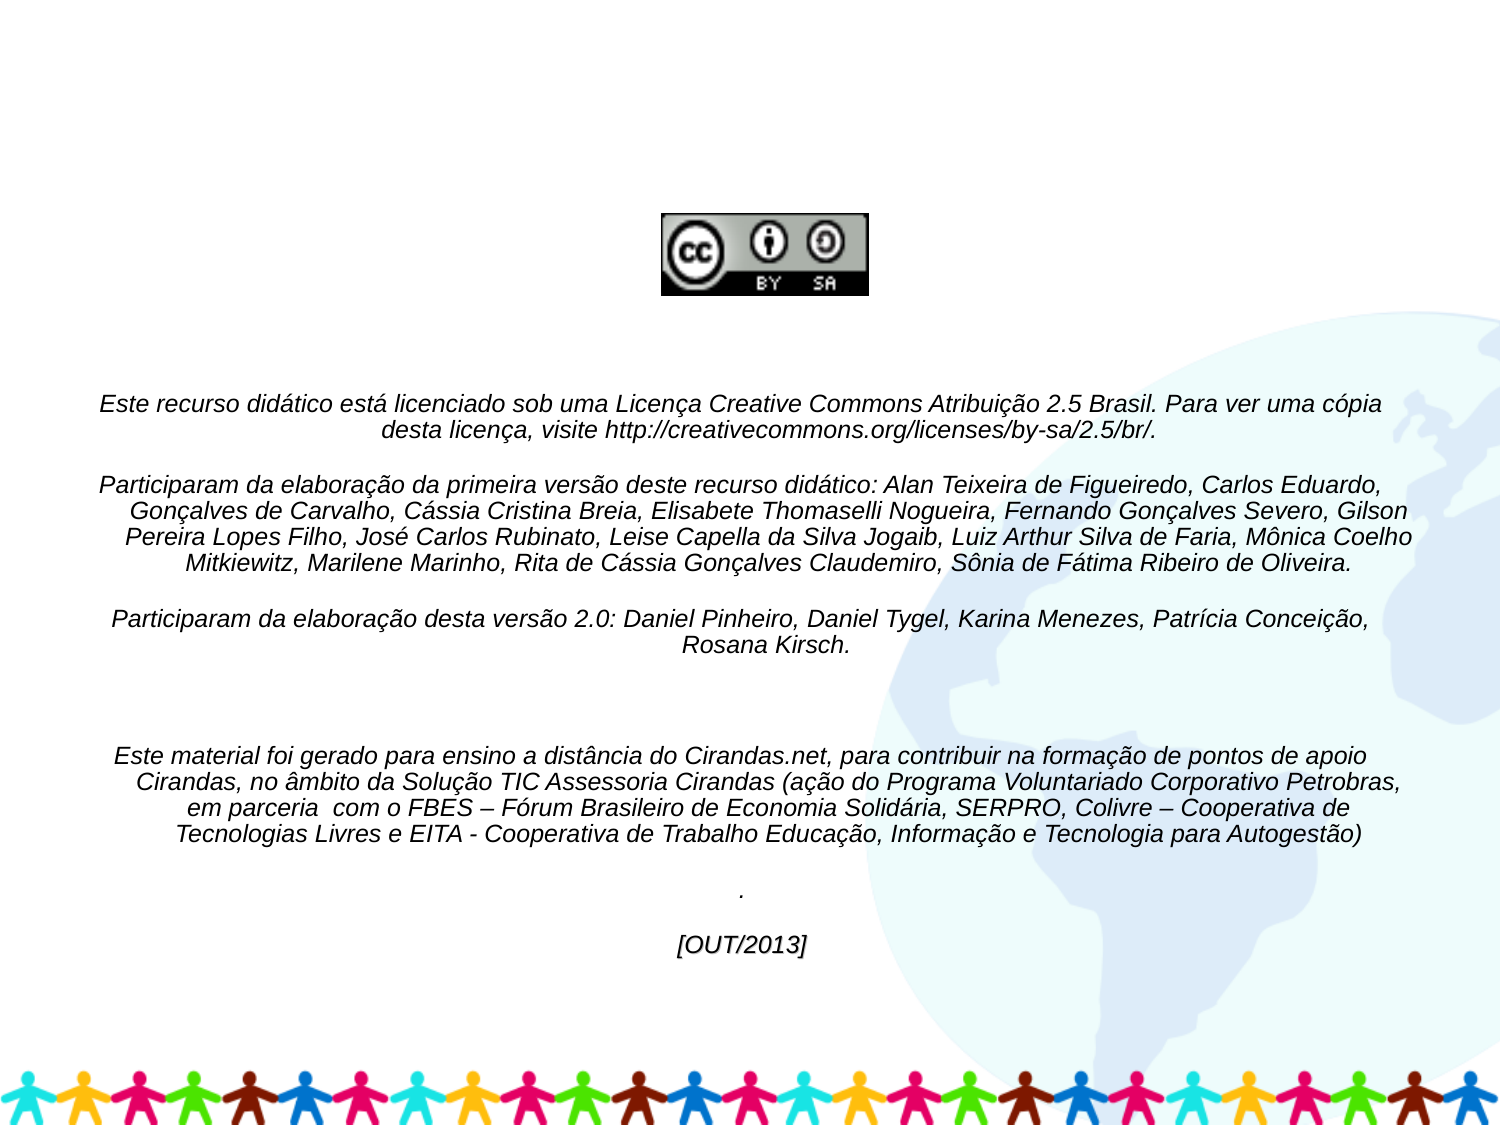

# Este recurso didático está licenciado sob uma Licença Creative Commons Atribuição 2.5 Brasil. Para ver uma cópia desta licença, visite http://creativecommons.org/licenses/by-sa/2.5/br/.
Participaram da elaboração da primeira versão deste recurso didático: Alan Teixeira de Figueiredo, Carlos Eduardo, Gonçalves de Carvalho, Cássia Cristina Breia, Elisabete Thomaselli Nogueira, Fernando Gonçalves Severo, Gilson Pereira Lopes Filho, José Carlos Rubinato, Leise Capella da Silva Jogaib, Luiz Arthur Silva de Faria, Mônica Coelho Mitkiewitz, Marilene Marinho, Rita de Cássia Gonçalves Claudemiro, Sônia de Fátima Ribeiro de Oliveira.
Participaram da elaboração desta versão 2.0: Daniel Pinheiro, Daniel Tygel, Karina Menezes, Patrícia Conceição, Rosana Kirsch.
Este material foi gerado para ensino a distância do Cirandas.net, para contribuir na formação de pontos de apoio Cirandas, no âmbito da Solução TIC Assessoria Cirandas (ação do Programa Voluntariado Corporativo Petrobras, em parceria com o FBES – Fórum Brasileiro de Economia Solidária, SERPRO, Colivre – Cooperativa de Tecnologias Livres e EITA - Cooperativa de Trabalho Educação, Informação e Tecnologia para Autogestão)
.
[OUT/2013]